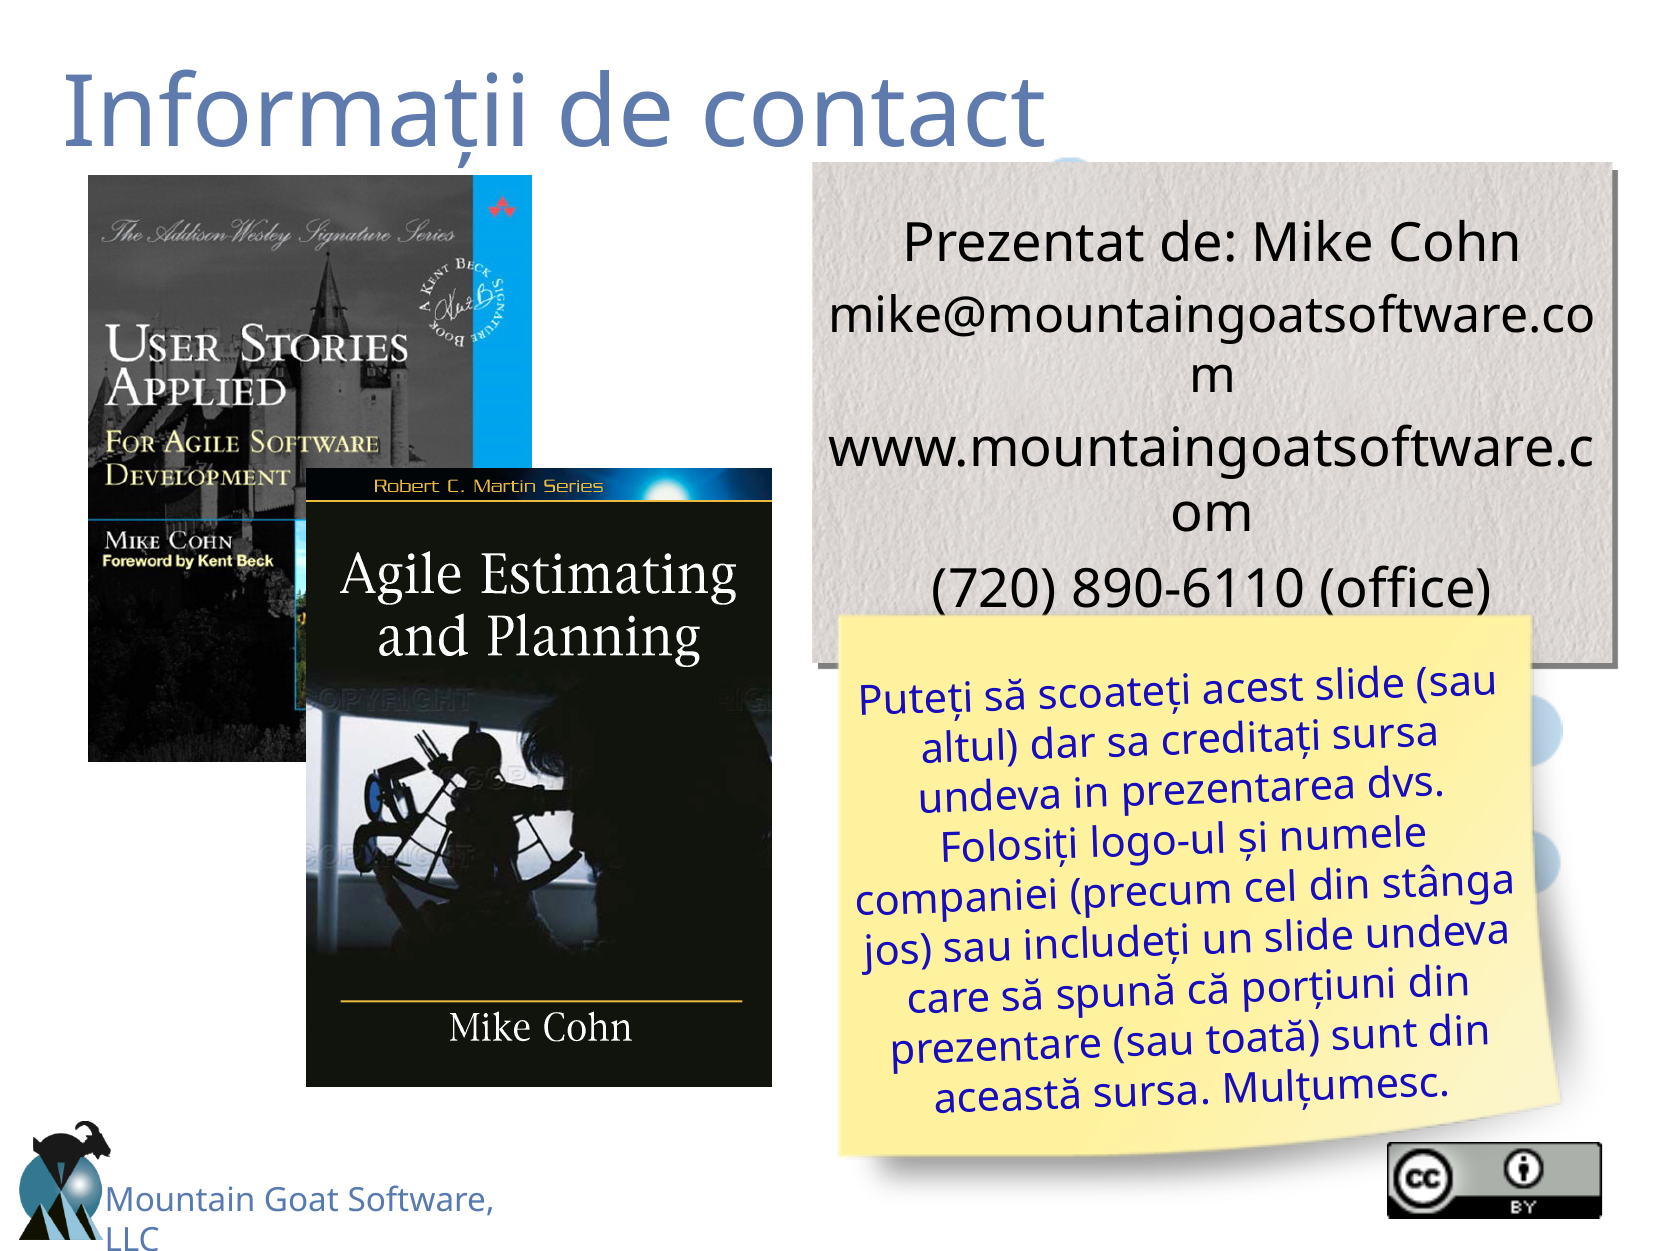

# Informații de contact
Prezentat de: Mike Cohn
mike@mountaingoatsoftware.com
www.mountaingoatsoftware.com
(720) 890-6110 (office)
Puteți să scoateți acest slide (sau altul) dar sa creditați sursa undeva in prezentarea dvs. Folosiți logo-ul și numele companiei (precum cel din stânga jos) sau includeți un slide undeva care să spună că porțiuni din prezentare (sau toată) sunt din această sursa. Mulțumesc.